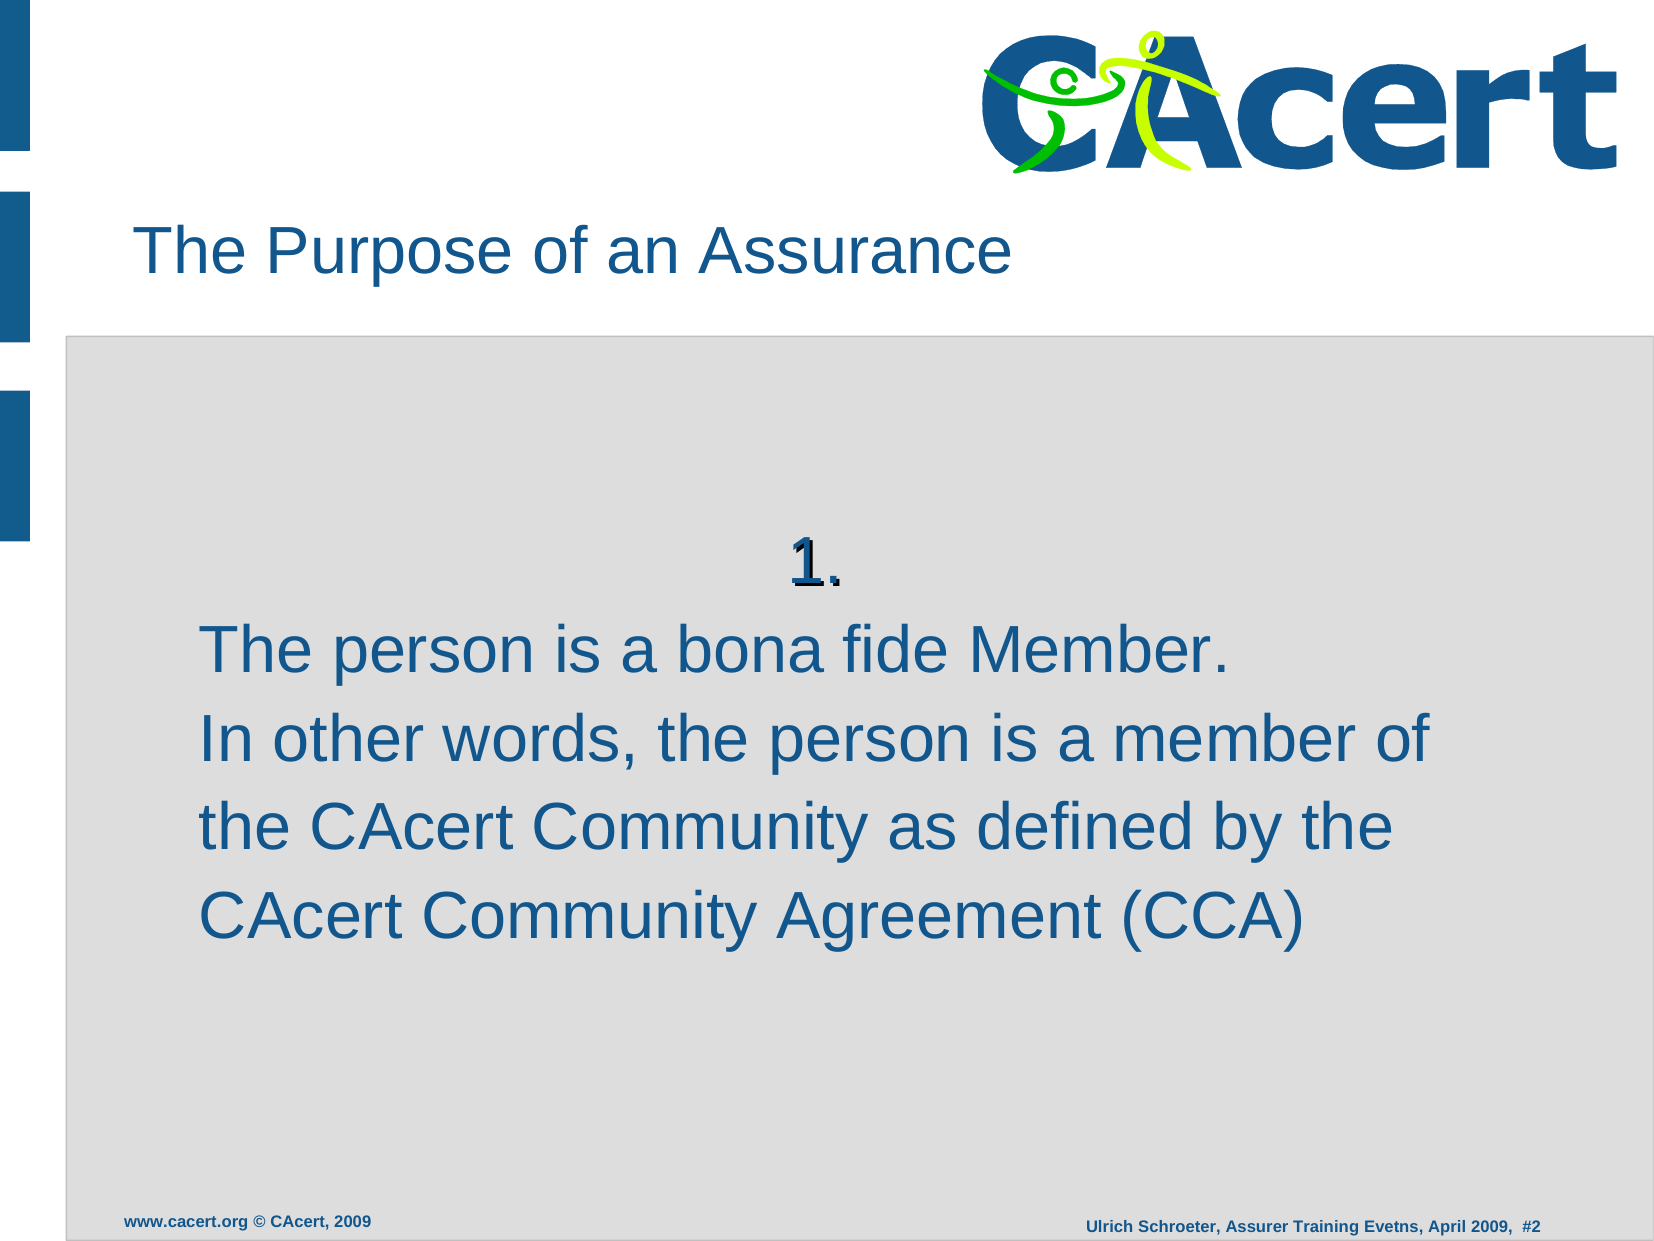

The Purpose of an Assurance
1.
The person is a bona fide Member.
In other words, the person is a member of
the CAcert Community as defined by the
CAcert Community Agreement (CCA)